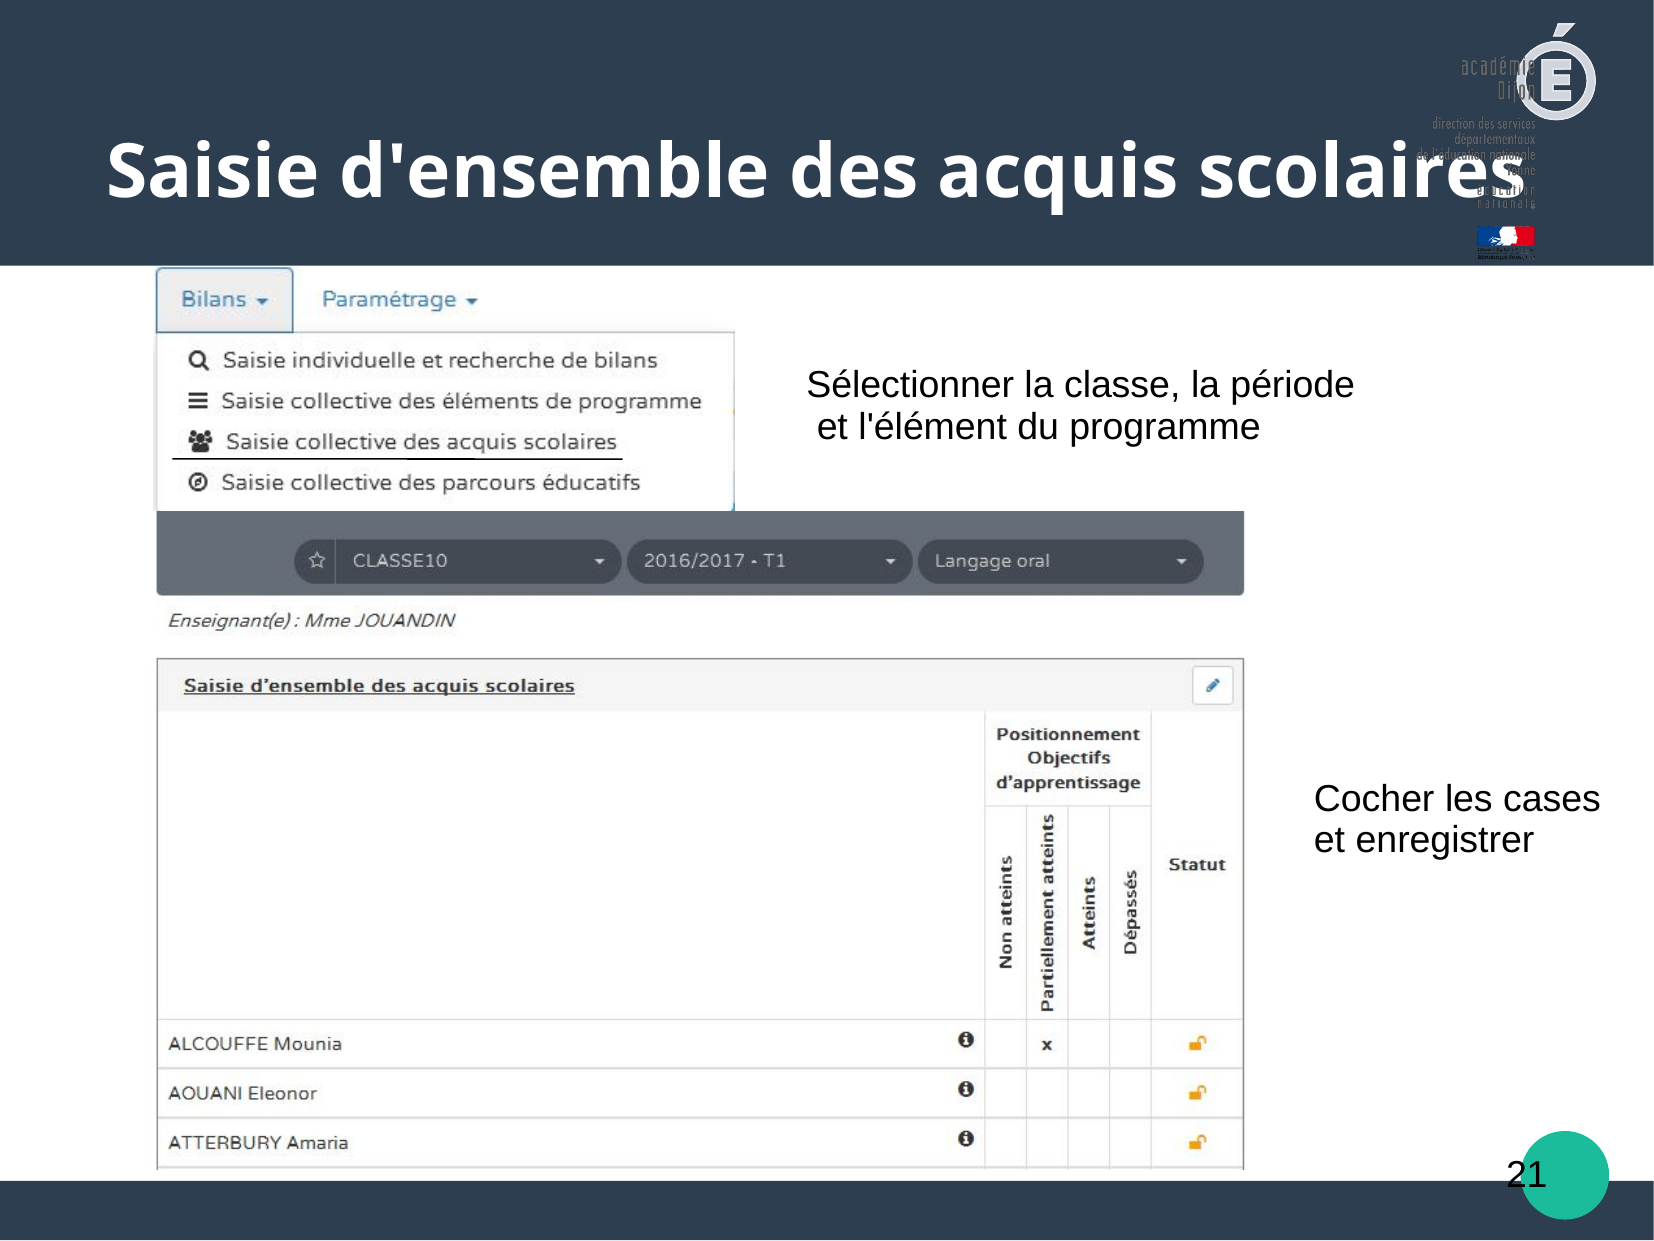

# Saisie d'ensemble des acquis scolaires
Sélectionner la classe, la période
 et l'élément du programme
Cocher les cases
et enregistrer
21